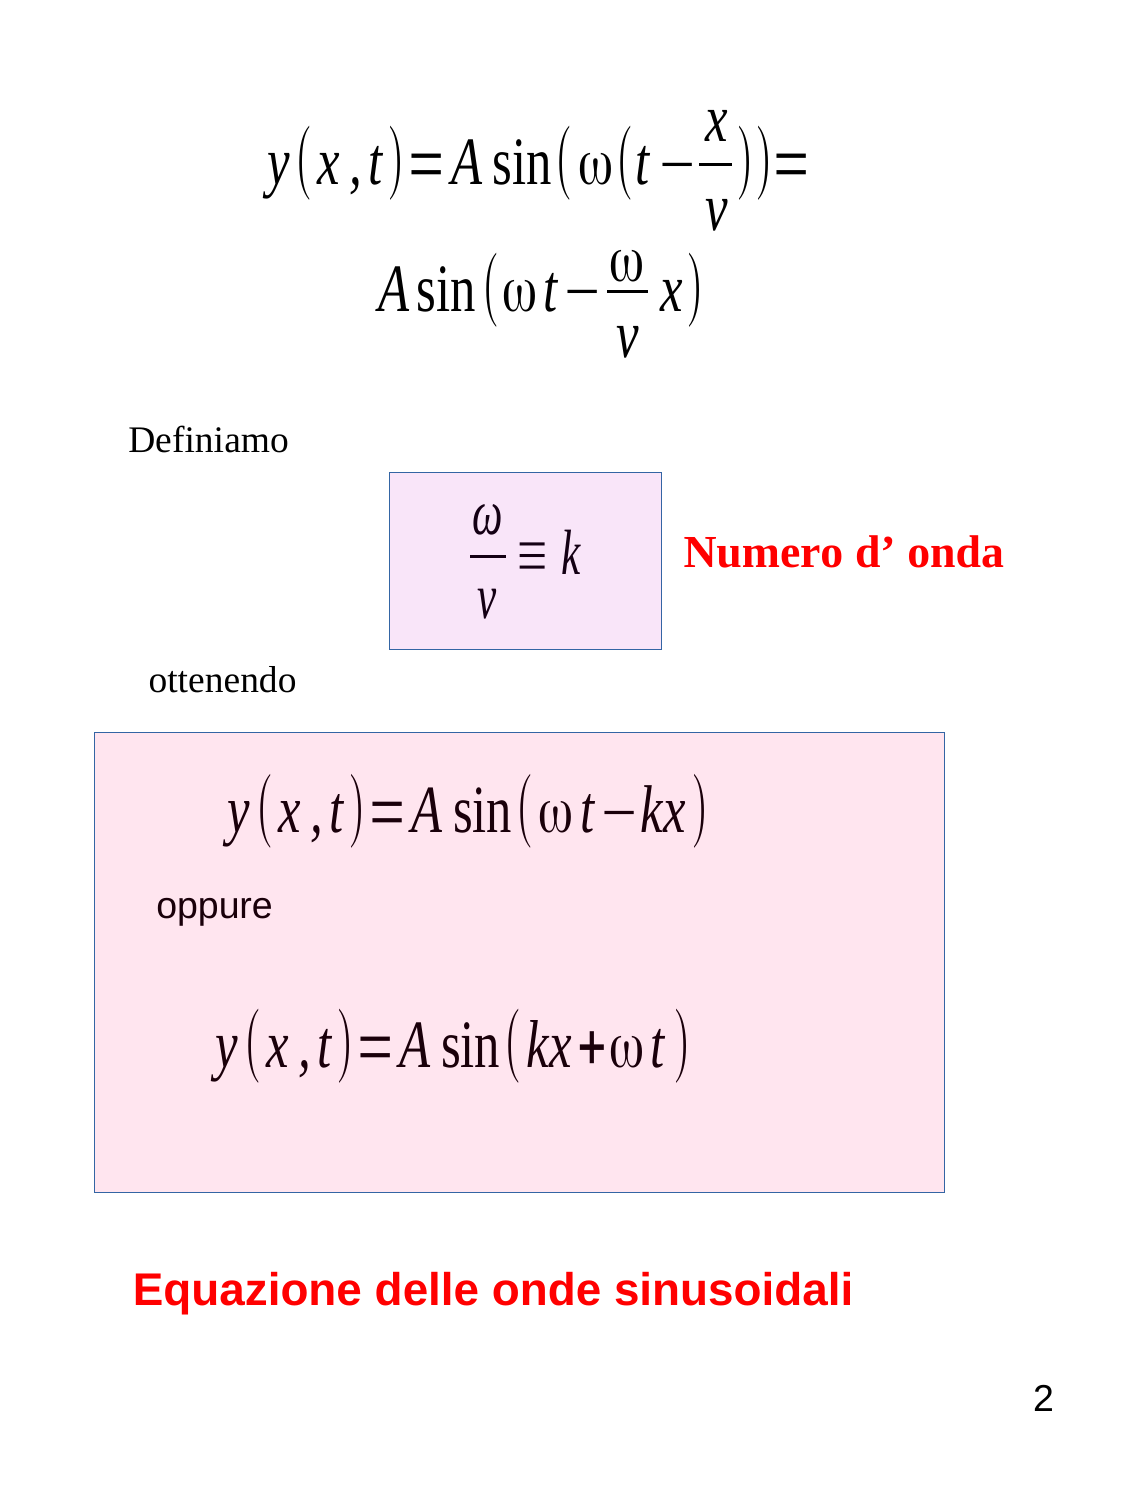

Definiamo
Numero d’ onda
ottenendo
oppure
Equazione delle onde sinusoidali
P17 Onde Generalita'
2